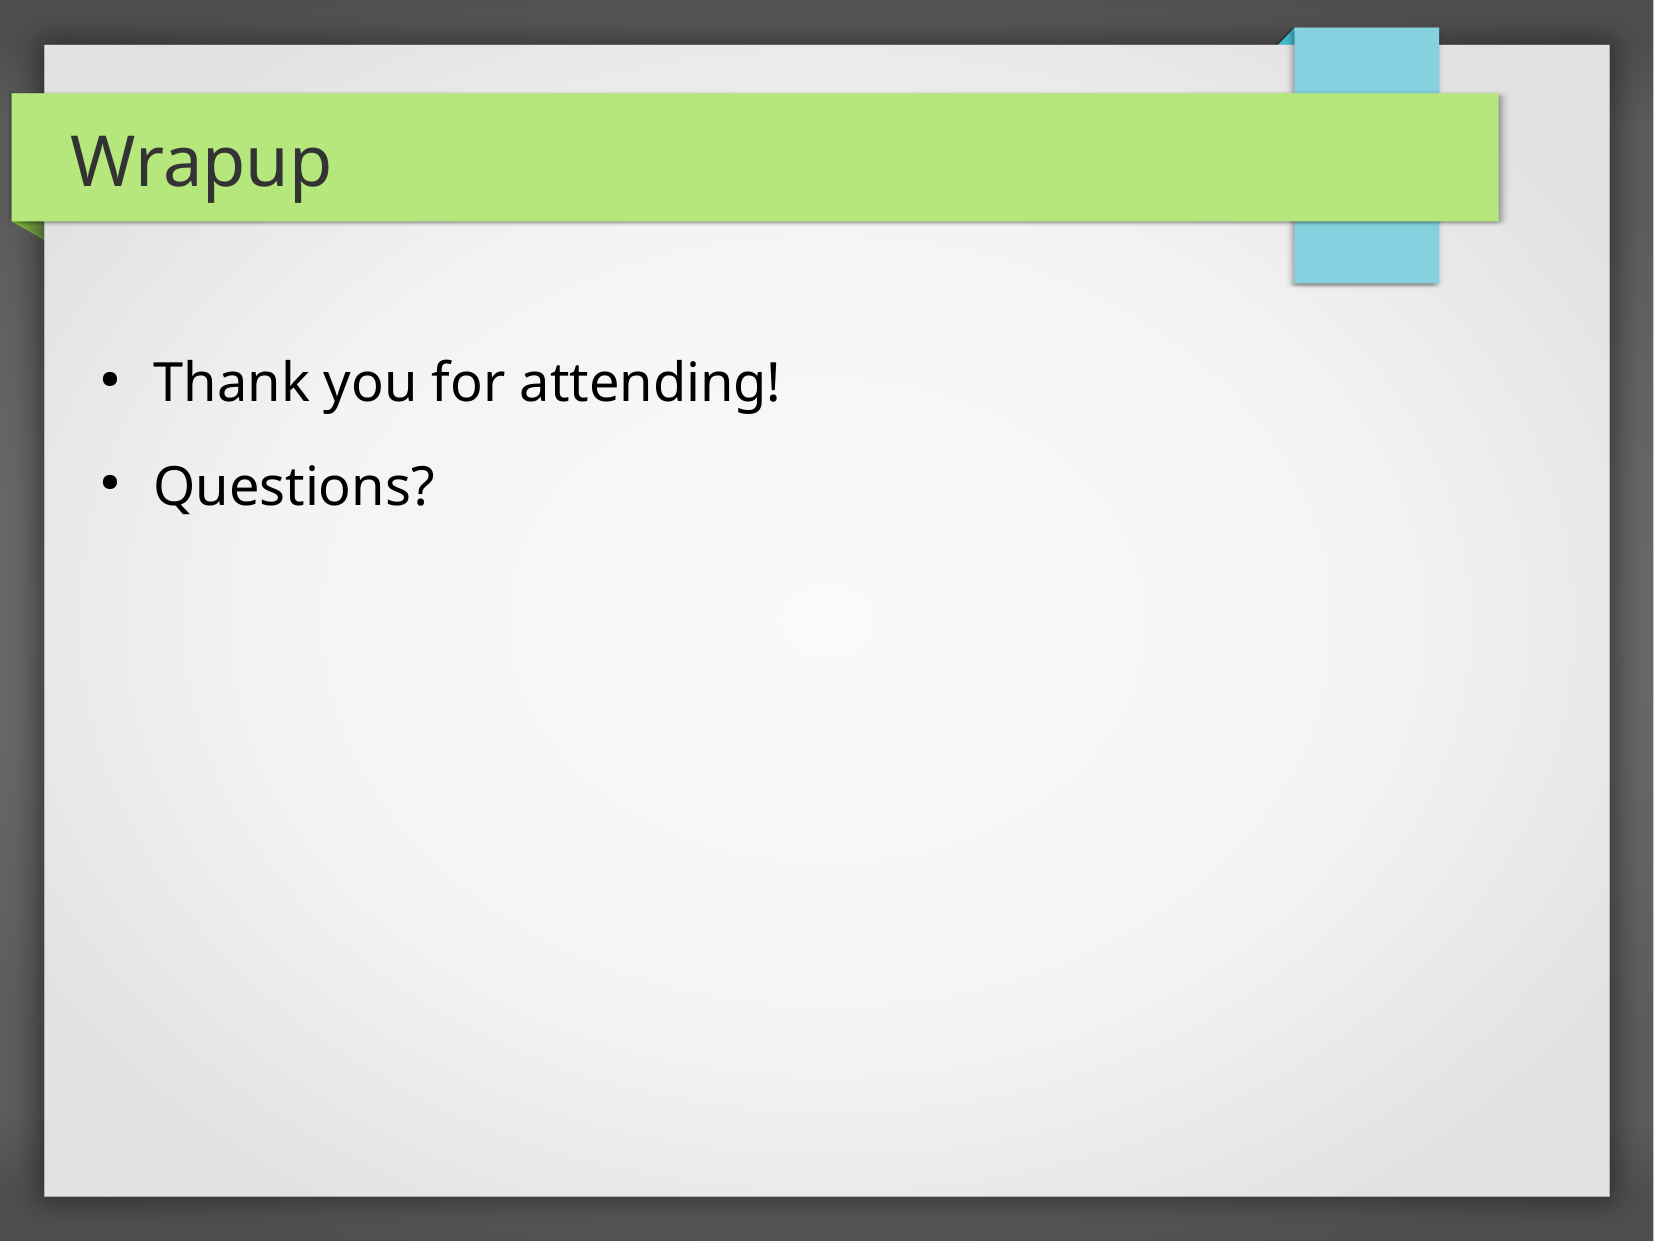

# Wrapup
Thank you for attending!
Questions?